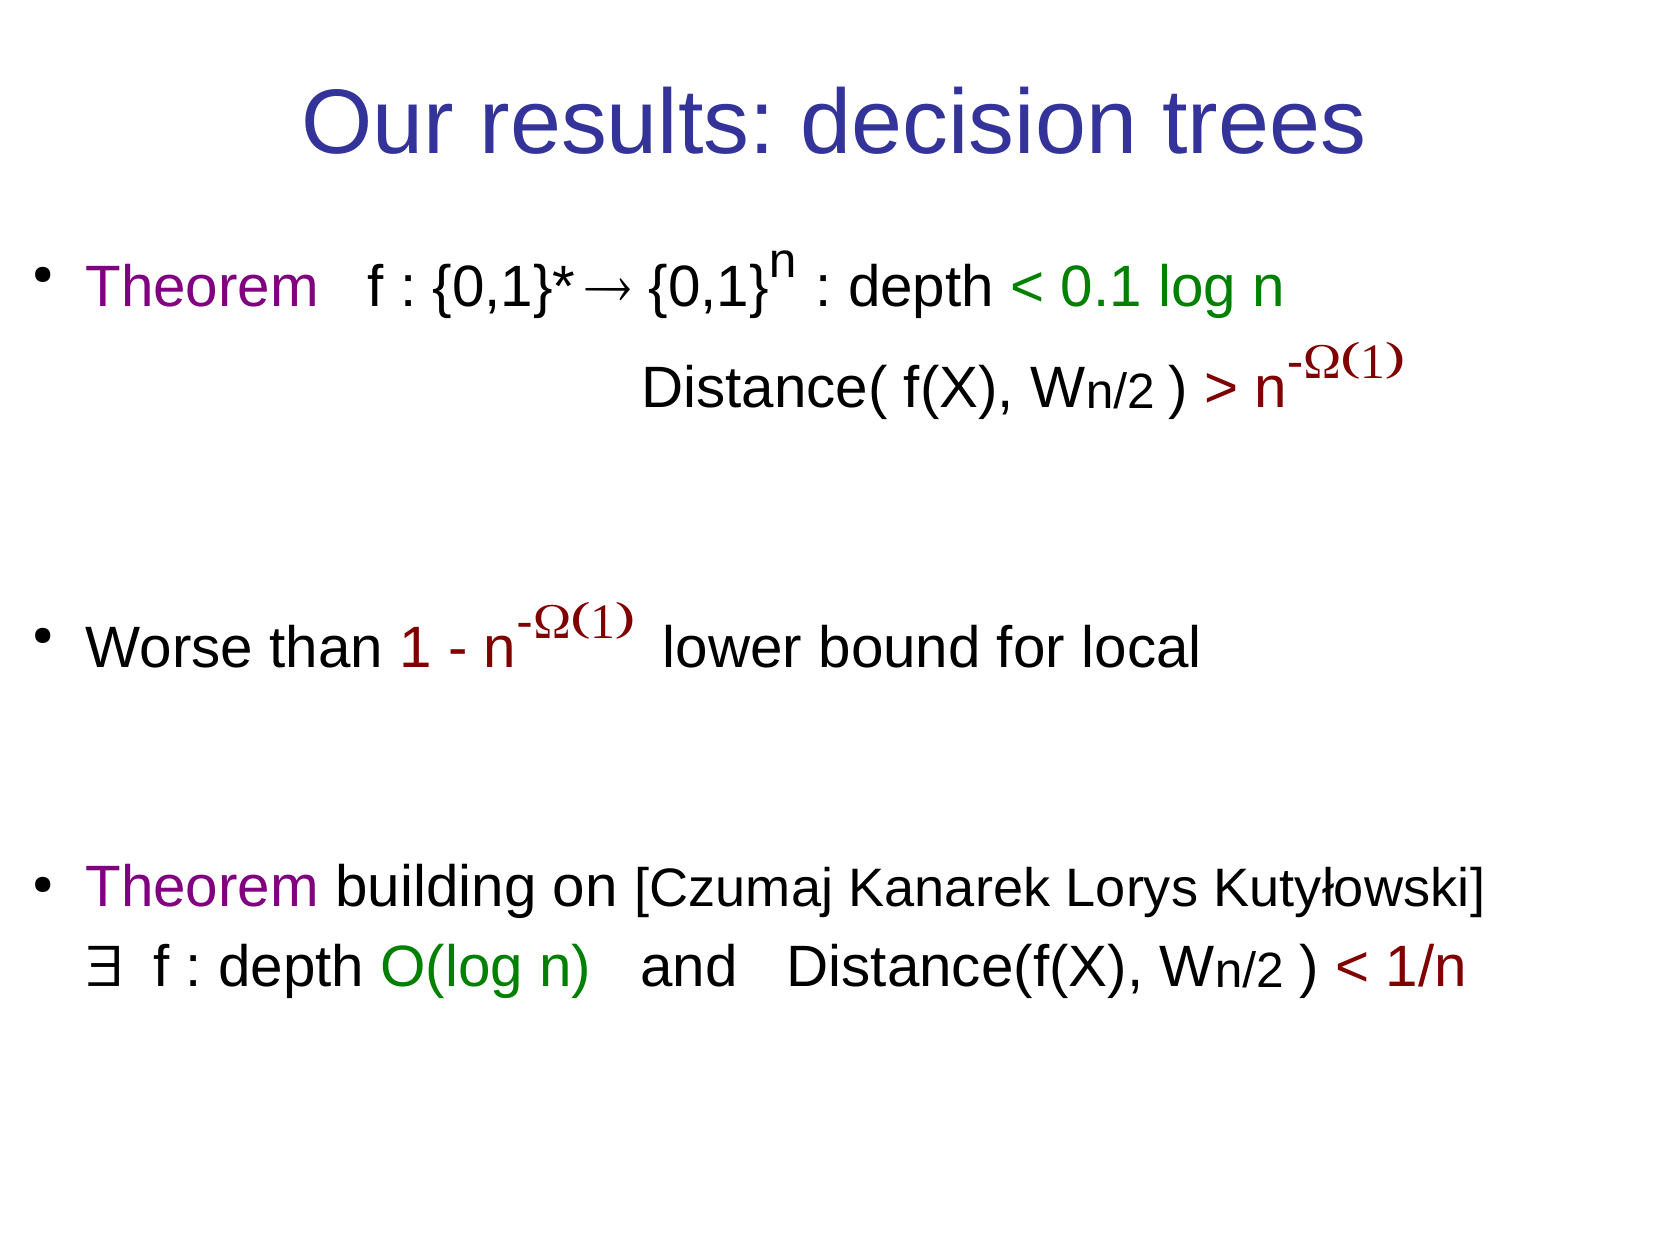

Our results: decision trees
# Theorem f : {0,1}*  {0,1}n : depth < 0.1 log n
 Distance( f(X), Wn/2 ) > n-(1)
Worse than 1 - n-(1) lower bound for local
Theorem building on [Czumaj Kanarek Lorys Kutyłowski]
 f : depth O(log n) and Distance(f(X), Wn/2 ) < 1/n